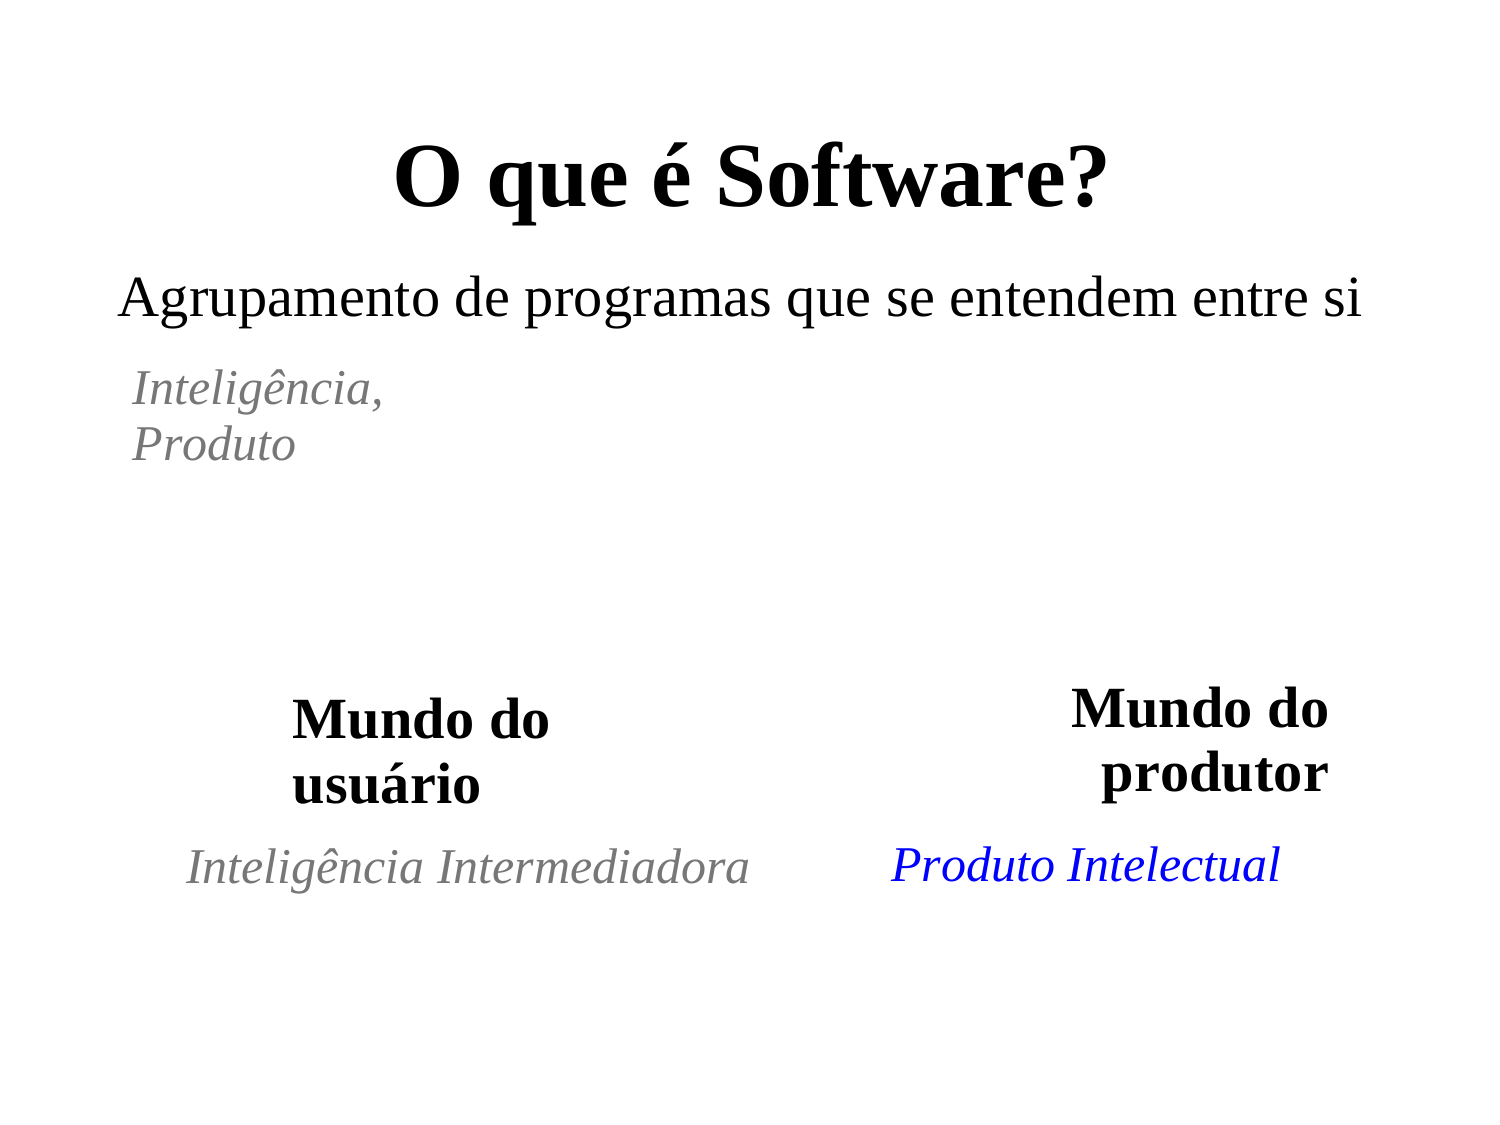

# O que é Software?
Agrupamento de programas que se entendem entre si
Inteligência, Produto
Mundo do
produtor
Mundo do
usuário
Produto Intelectual
Inteligência Intermediadora